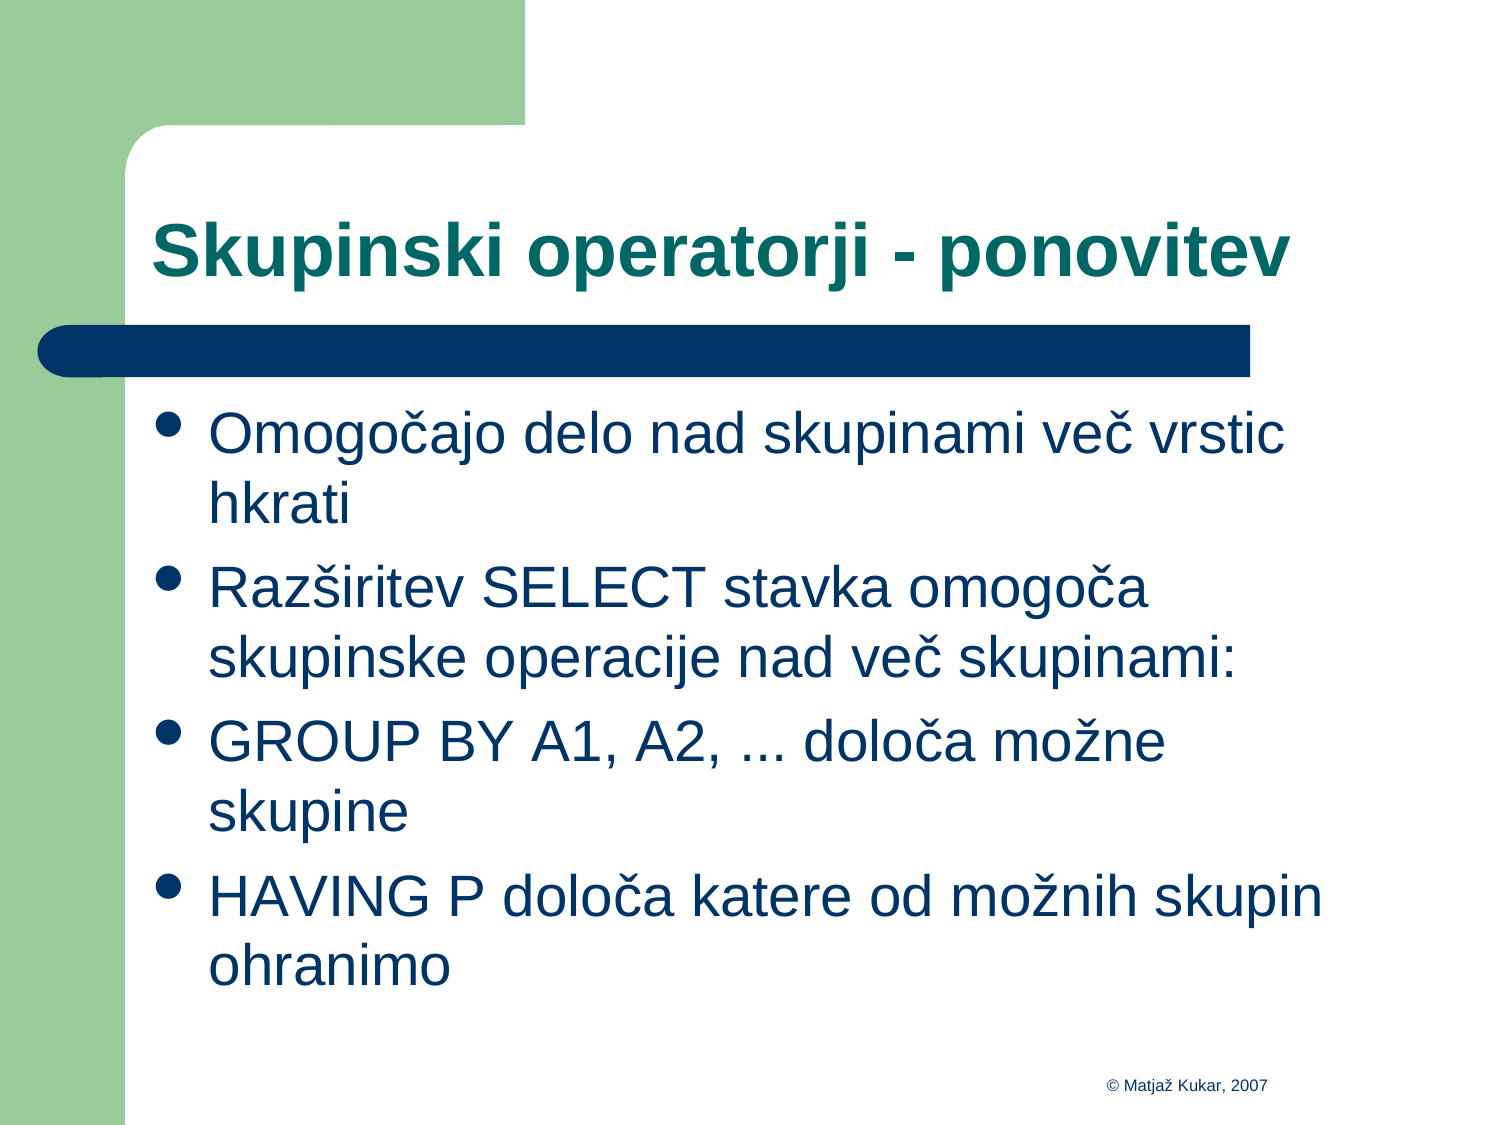

# Skupinski operatorji - ponovitev
Omogočajo delo nad skupinami več vrstic hkrati
Razširitev SELECT stavka omogoča skupinske operacije nad več skupinami:
GROUP BY A1, A2, ... določa možne skupine
HAVING P določa katere od možnih skupin ohranimo
© Matjaž Kukar, 2007